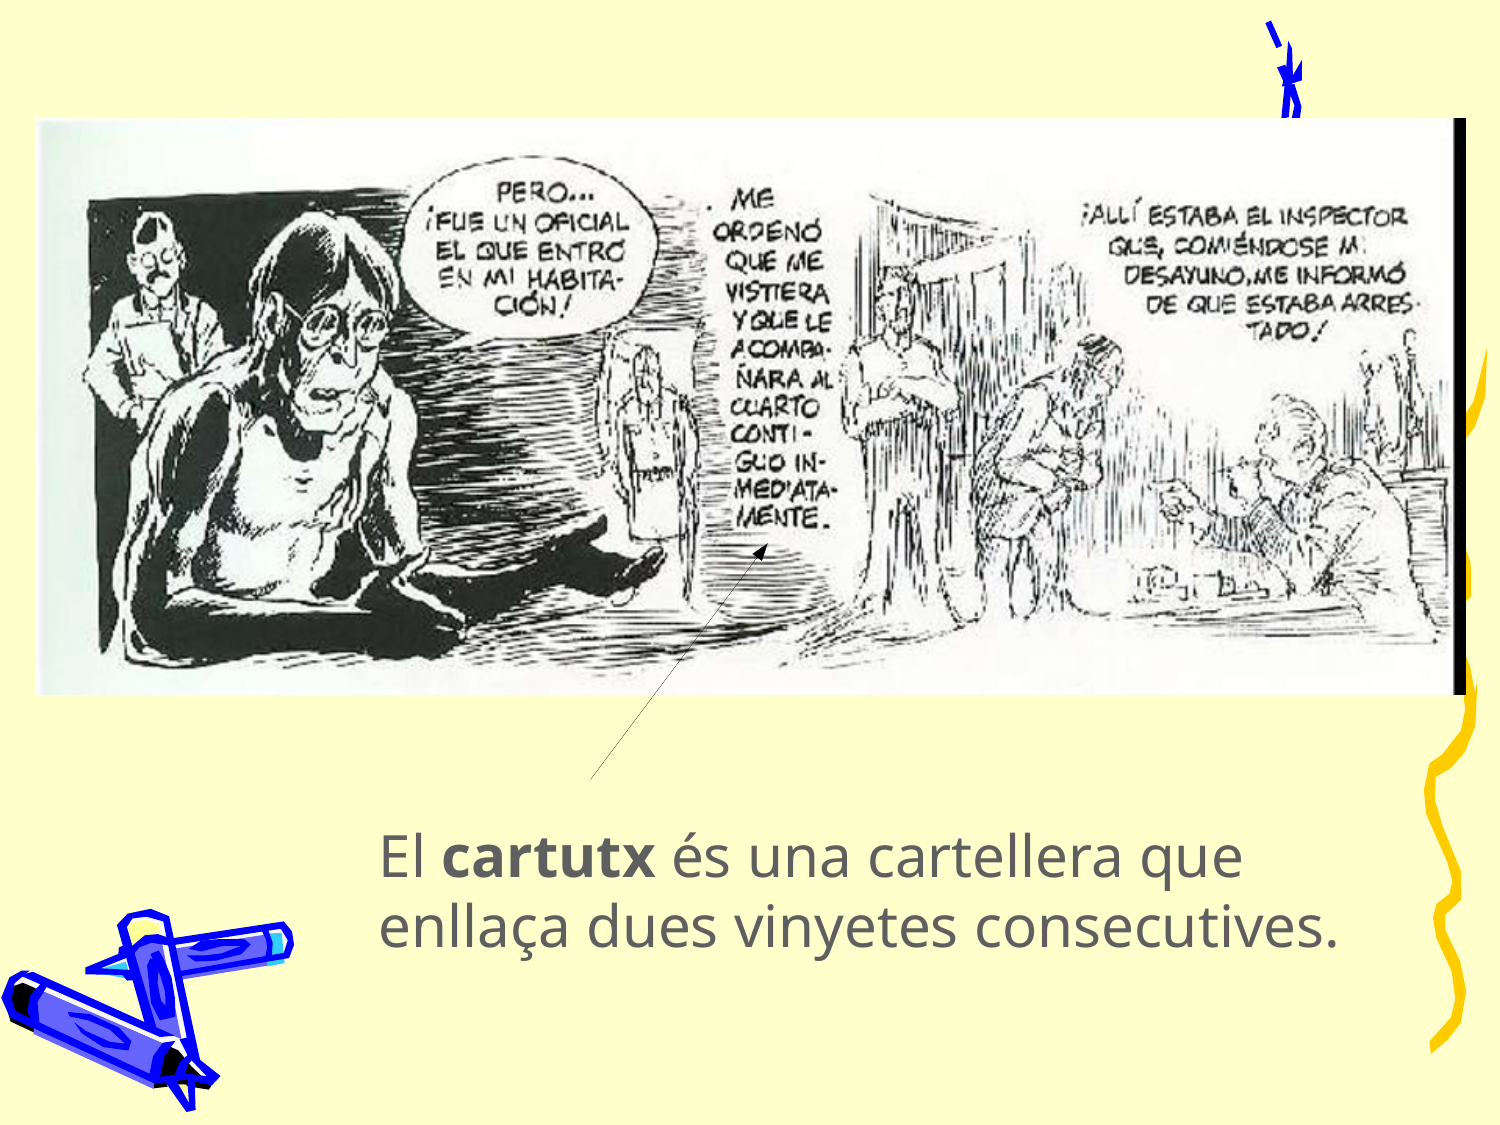

El cartutx és una cartellera que enllaça dues vinyetes consecutives.